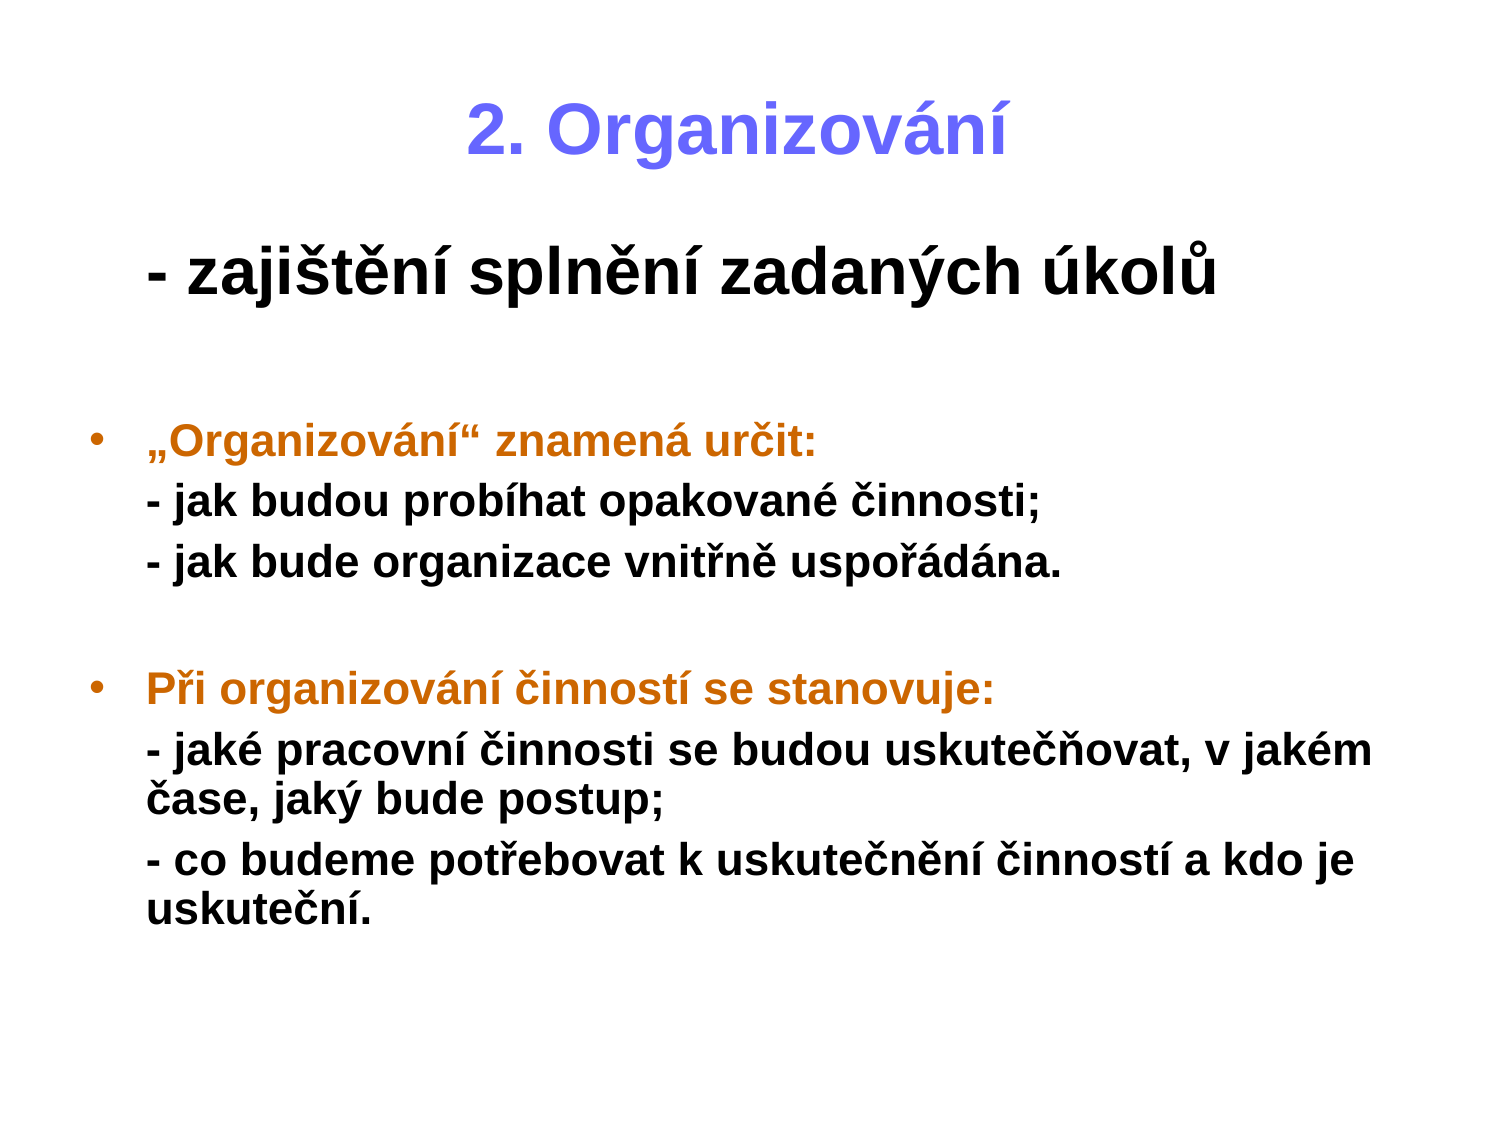

# 2. Organizování
	- zajištění splnění zadaných úkolů
„Organizování“ znamená určit:
	- jak budou probíhat opakované činnosti;
	- jak bude organizace vnitřně uspořádána.
Při organizování činností se stanovuje:
	- jaké pracovní činnosti se budou uskutečňovat, v jakém čase, jaký bude postup;
	- co budeme potřebovat k uskutečnění činností a kdo je uskuteční.